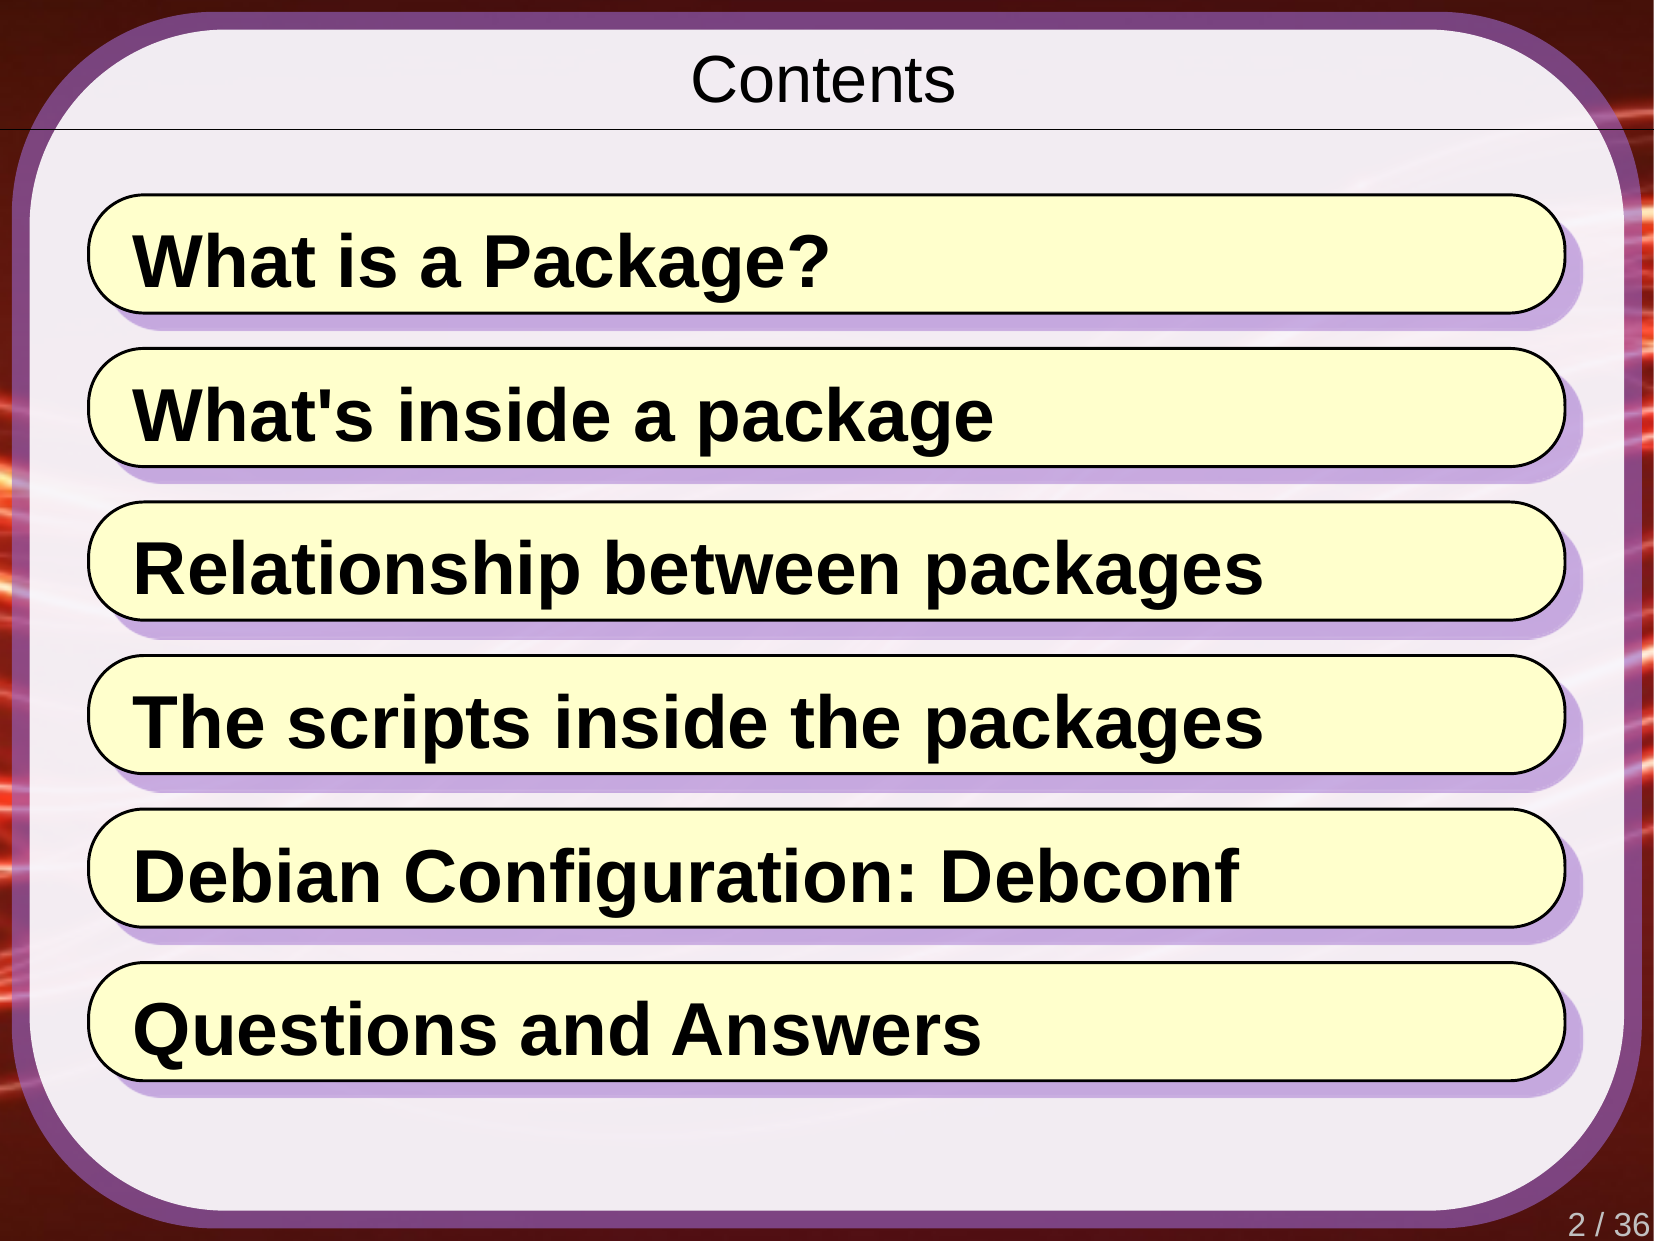

# Contents
What is a Package?
What's inside a package
Relationship between packages
The scripts inside the packages
Debian Configuration: Debconf
Questions and Answers